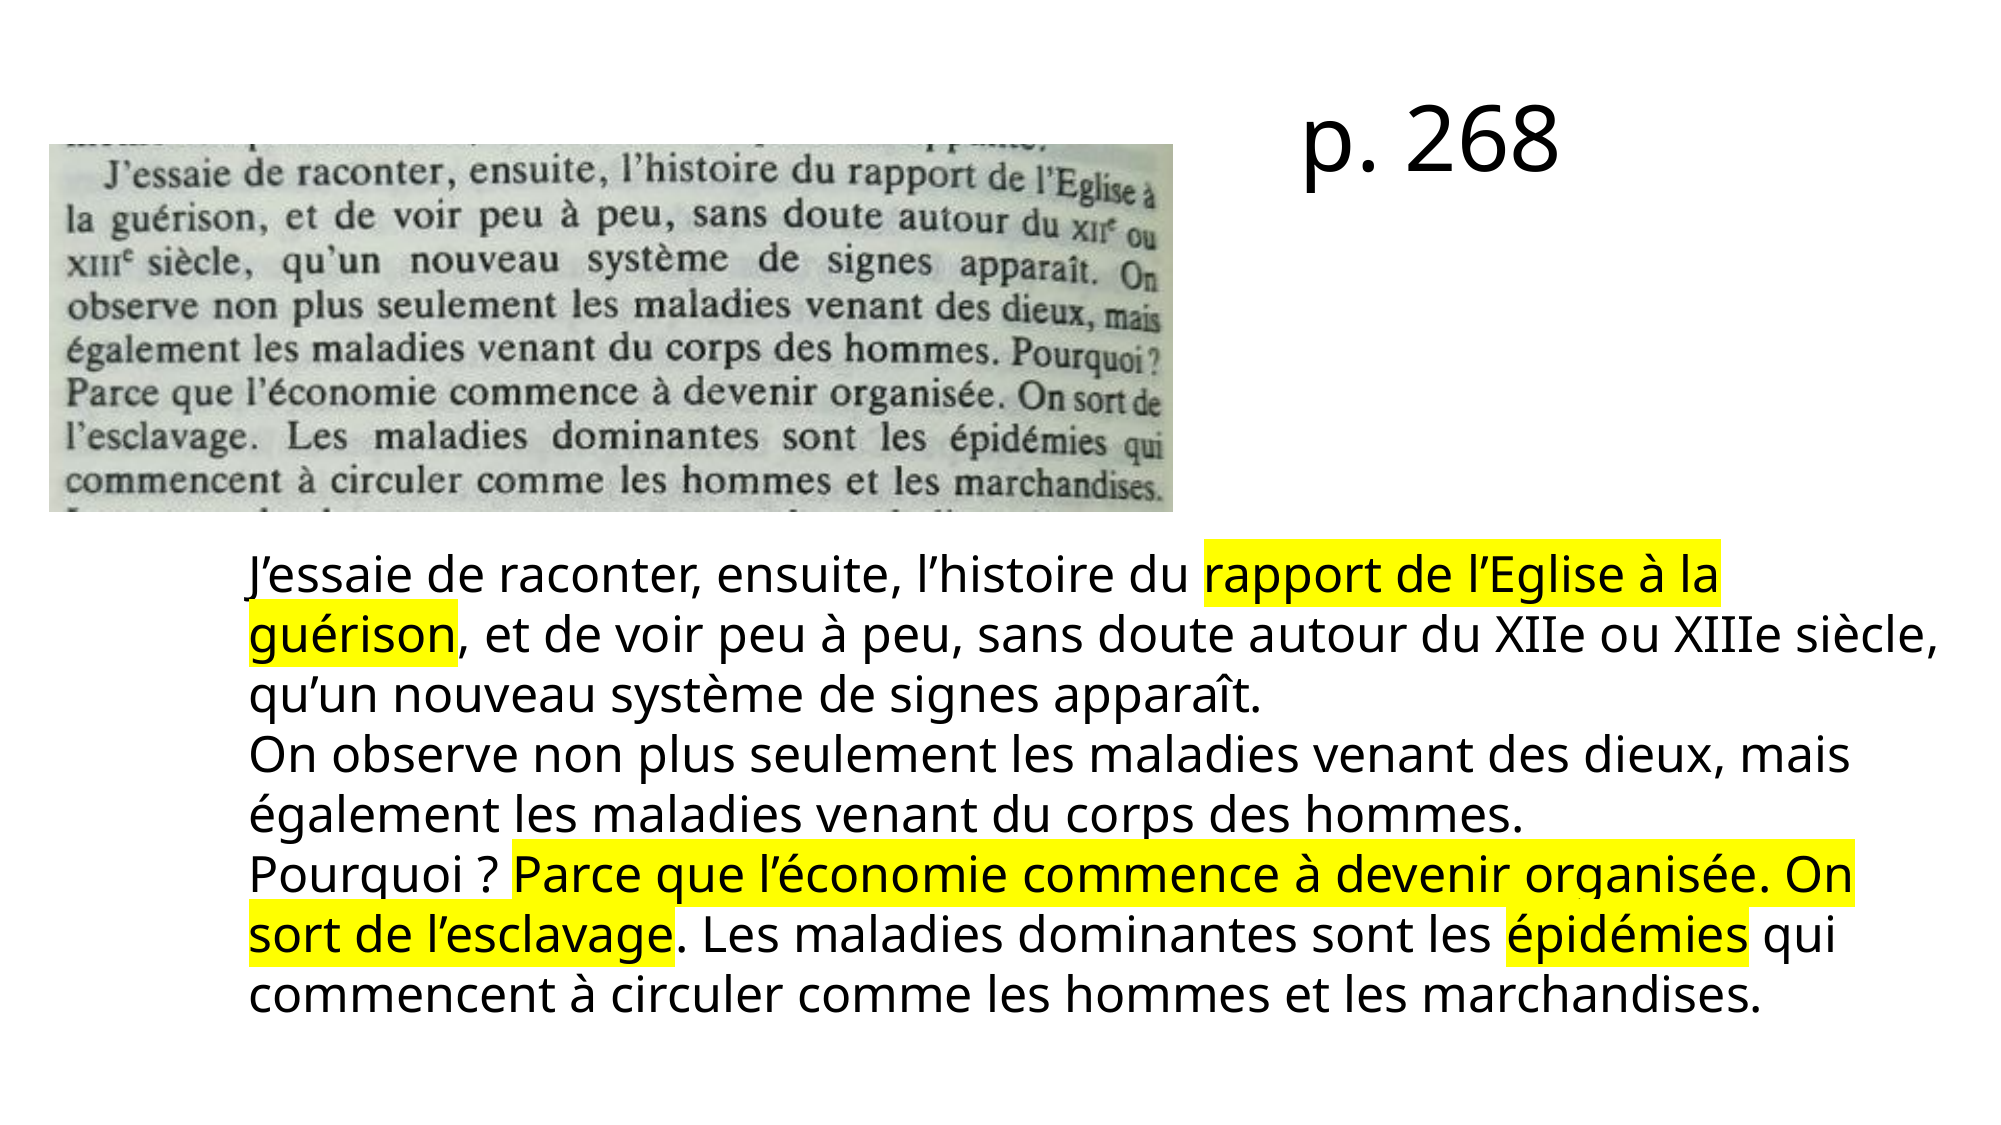

# p. 268
J’essaie de raconter, ensuite, l’histoire du rapport de l’Eglise à la guérison, et de voir peu à peu, sans doute autour du XIIe ou XIIIe siècle, qu’un nouveau système de signes apparaît.
On observe non plus seulement les maladies venant des dieux, mais également les maladies venant du corps des hommes.
Pourquoi ? Parce que l’économie commence à devenir organisée. On sort de l’esclavage. Les maladies dominantes sont les épidémies qui commencent à circuler comme les hommes et les marchandises.